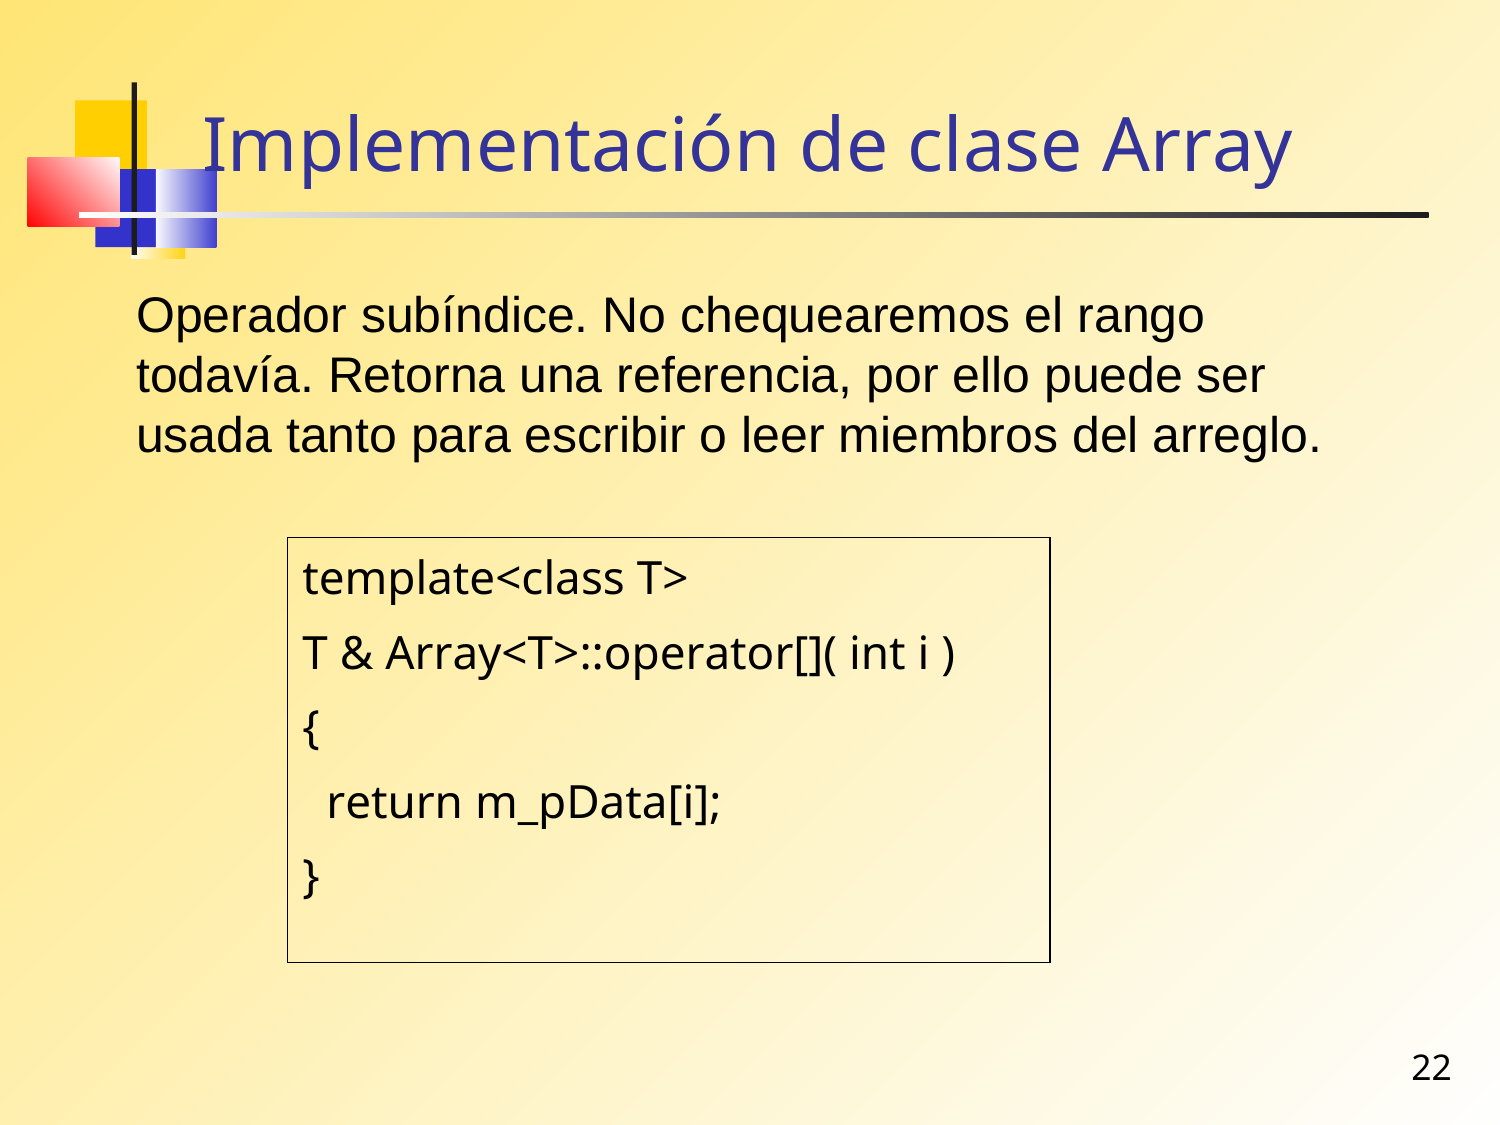

# Implementación de clase Array
Operador subíndice. No chequearemos el rango todavía. Retorna una referencia, por ello puede ser usada tanto para escribir o leer miembros del arreglo.
template<class T>
T & Array<T>::operator[]( int i )‏
{
 return m_pData[i];
}
22